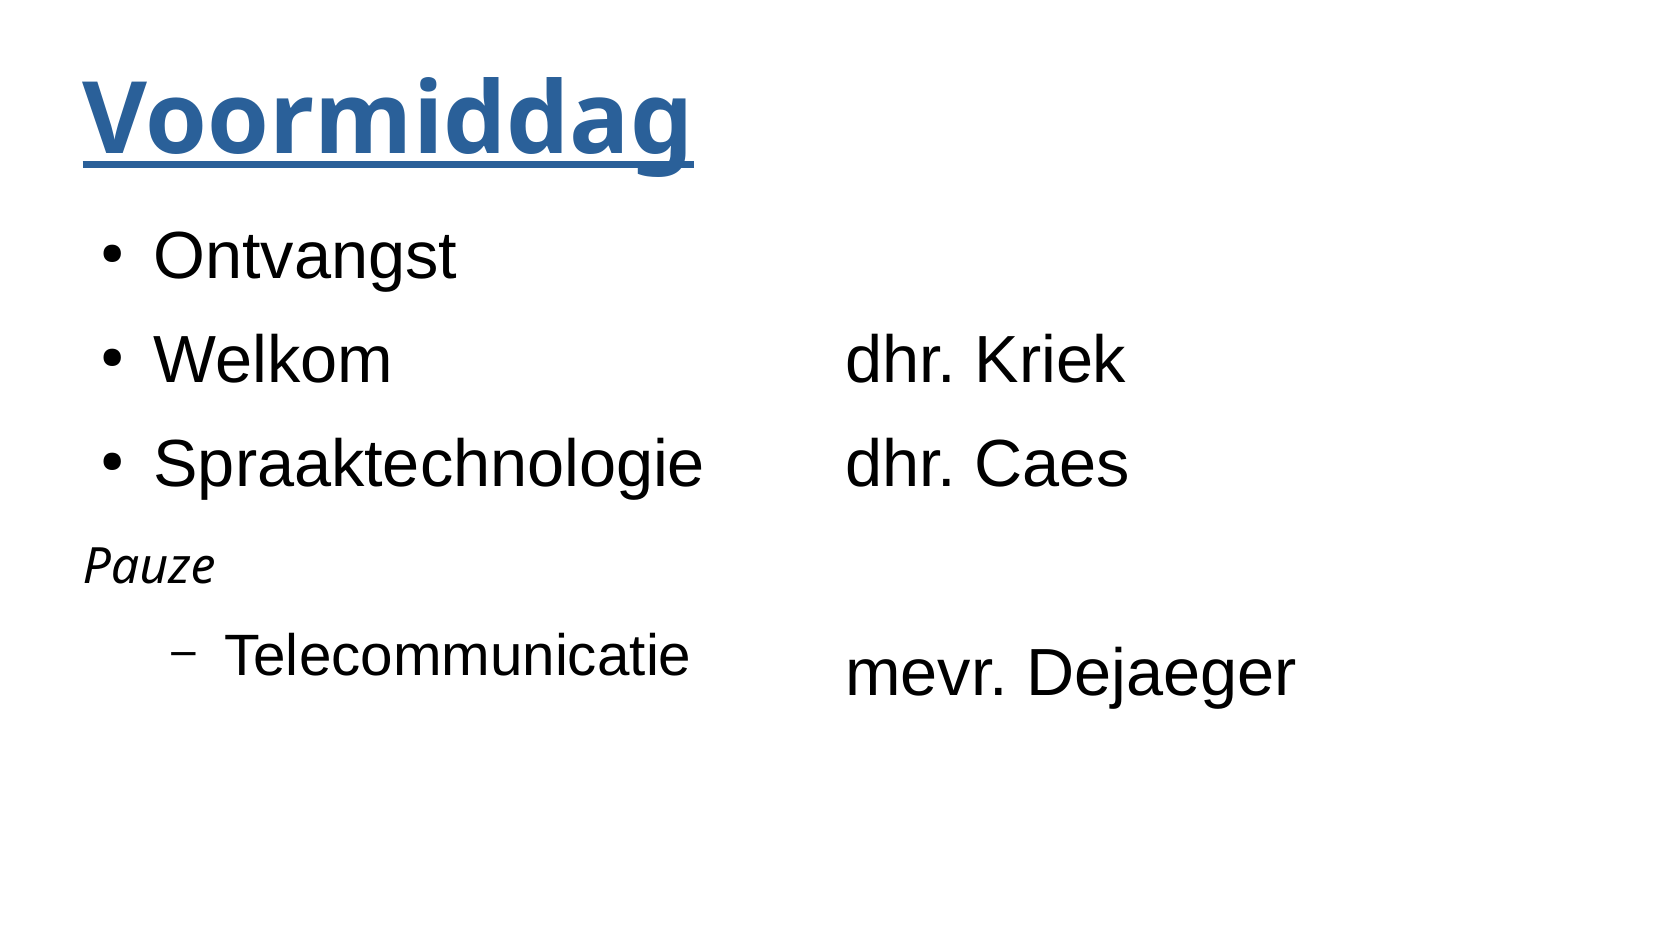

# Voormiddag
Ontvangst
Welkom
Spraaktechnologie
Pauze
Telecommunicatie
dhr. Kriek
dhr. Caes
mevr. Dejaeger